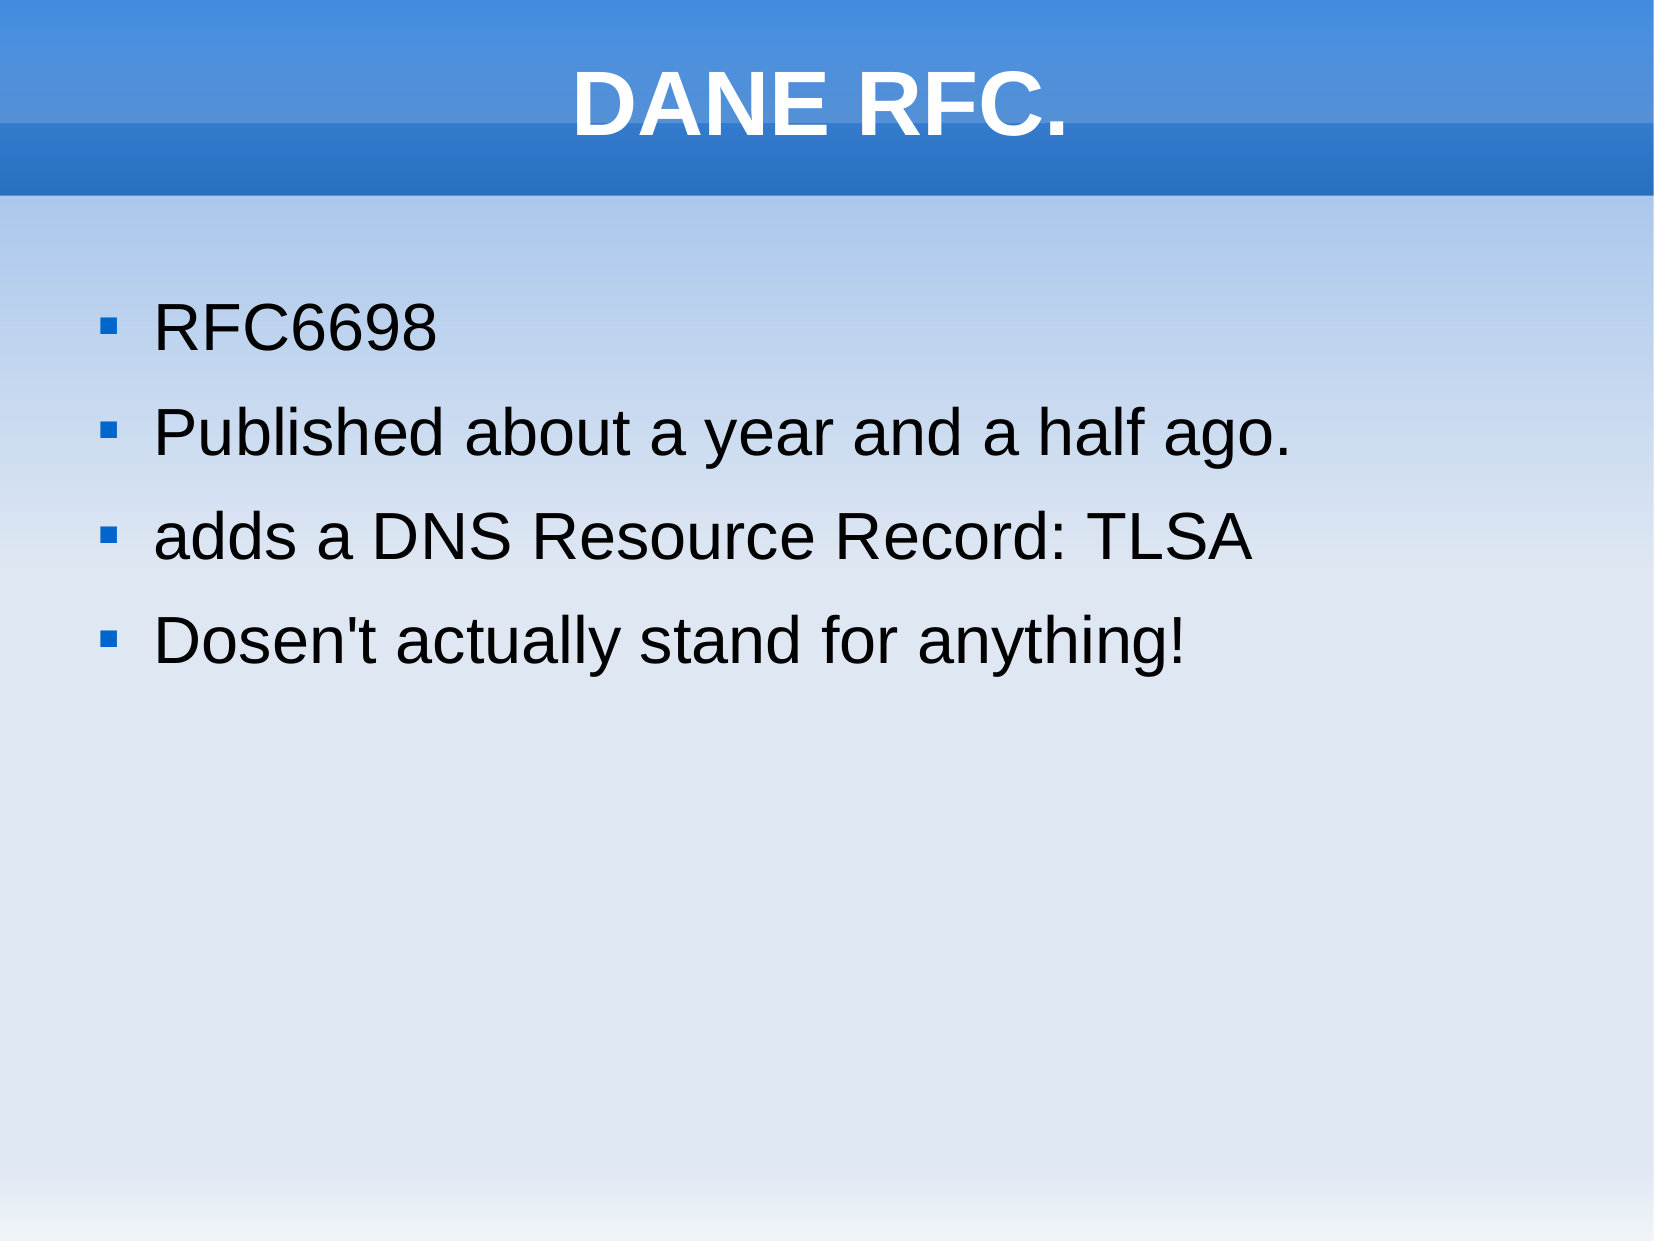

# DANE RFC.
RFC6698
Published about a year and a half ago.
adds a DNS Resource Record: TLSA
Dosen't actually stand for anything!